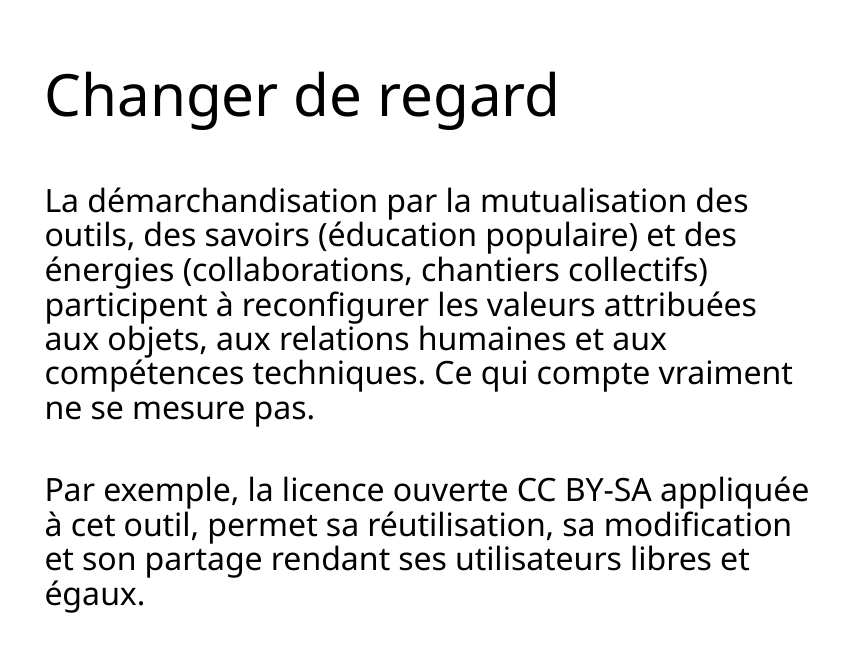

# Changer de regard
La démarchandisation par la mutualisation des outils, des savoirs (éducation populaire) et des énergies (collaborations, chantiers collectifs) participent à reconfigurer les valeurs attribuées aux objets, aux relations humaines et aux compétences techniques. Ce qui compte vraiment ne se mesure pas.
Par exemple, la licence ouverte CC BY-SA appliquée à cet outil, permet sa réutilisation, sa modification et son partage rendant ses utilisateurs libres et égaux.